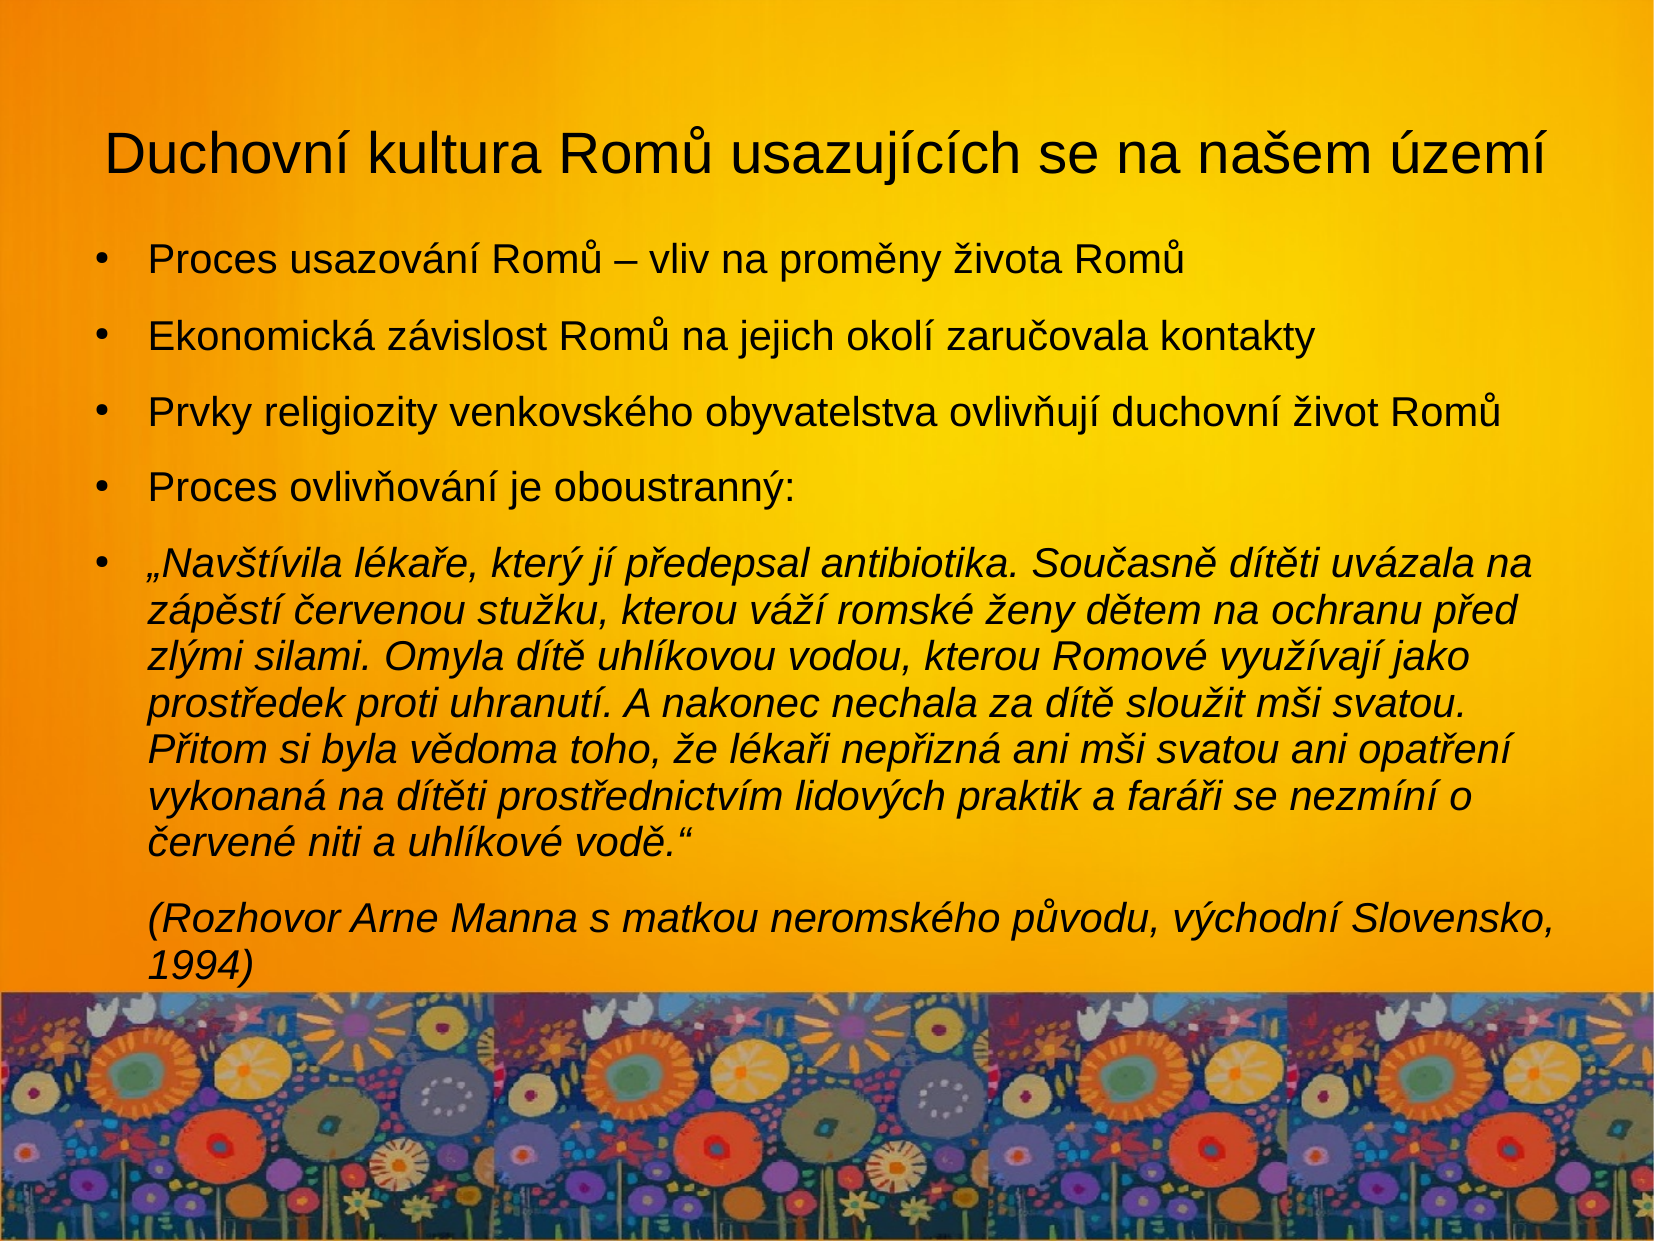

Duchovní kultura Romů usazujících se na našem území
# Proces usazování Romů – vliv na proměny života Romů
Ekonomická závislost Romů na jejich okolí zaručovala kontakty
Prvky religiozity venkovského obyvatelstva ovlivňují duchovní život Romů
Proces ovlivňování je oboustranný:
„Navštívila lékaře, který jí předepsal antibiotika. Současně dítěti uvázala na zápěstí červenou stužku, kterou váží romské ženy dětem na ochranu před zlými silami. Omyla dítě uhlíkovou vodou, kterou Romové využívají jako prostředek proti uhranutí. A nakonec nechala za dítě sloužit mši svatou. Přitom si byla vědoma toho, že lékaři nepřizná ani mši svatou ani opatření vykonaná na dítěti prostřednictvím lidových praktik a faráři se nezmíní o červené niti a uhlíkové vodě.“
(Rozhovor Arne Manna s matkou neromského původu, východní Slovensko, 1994)